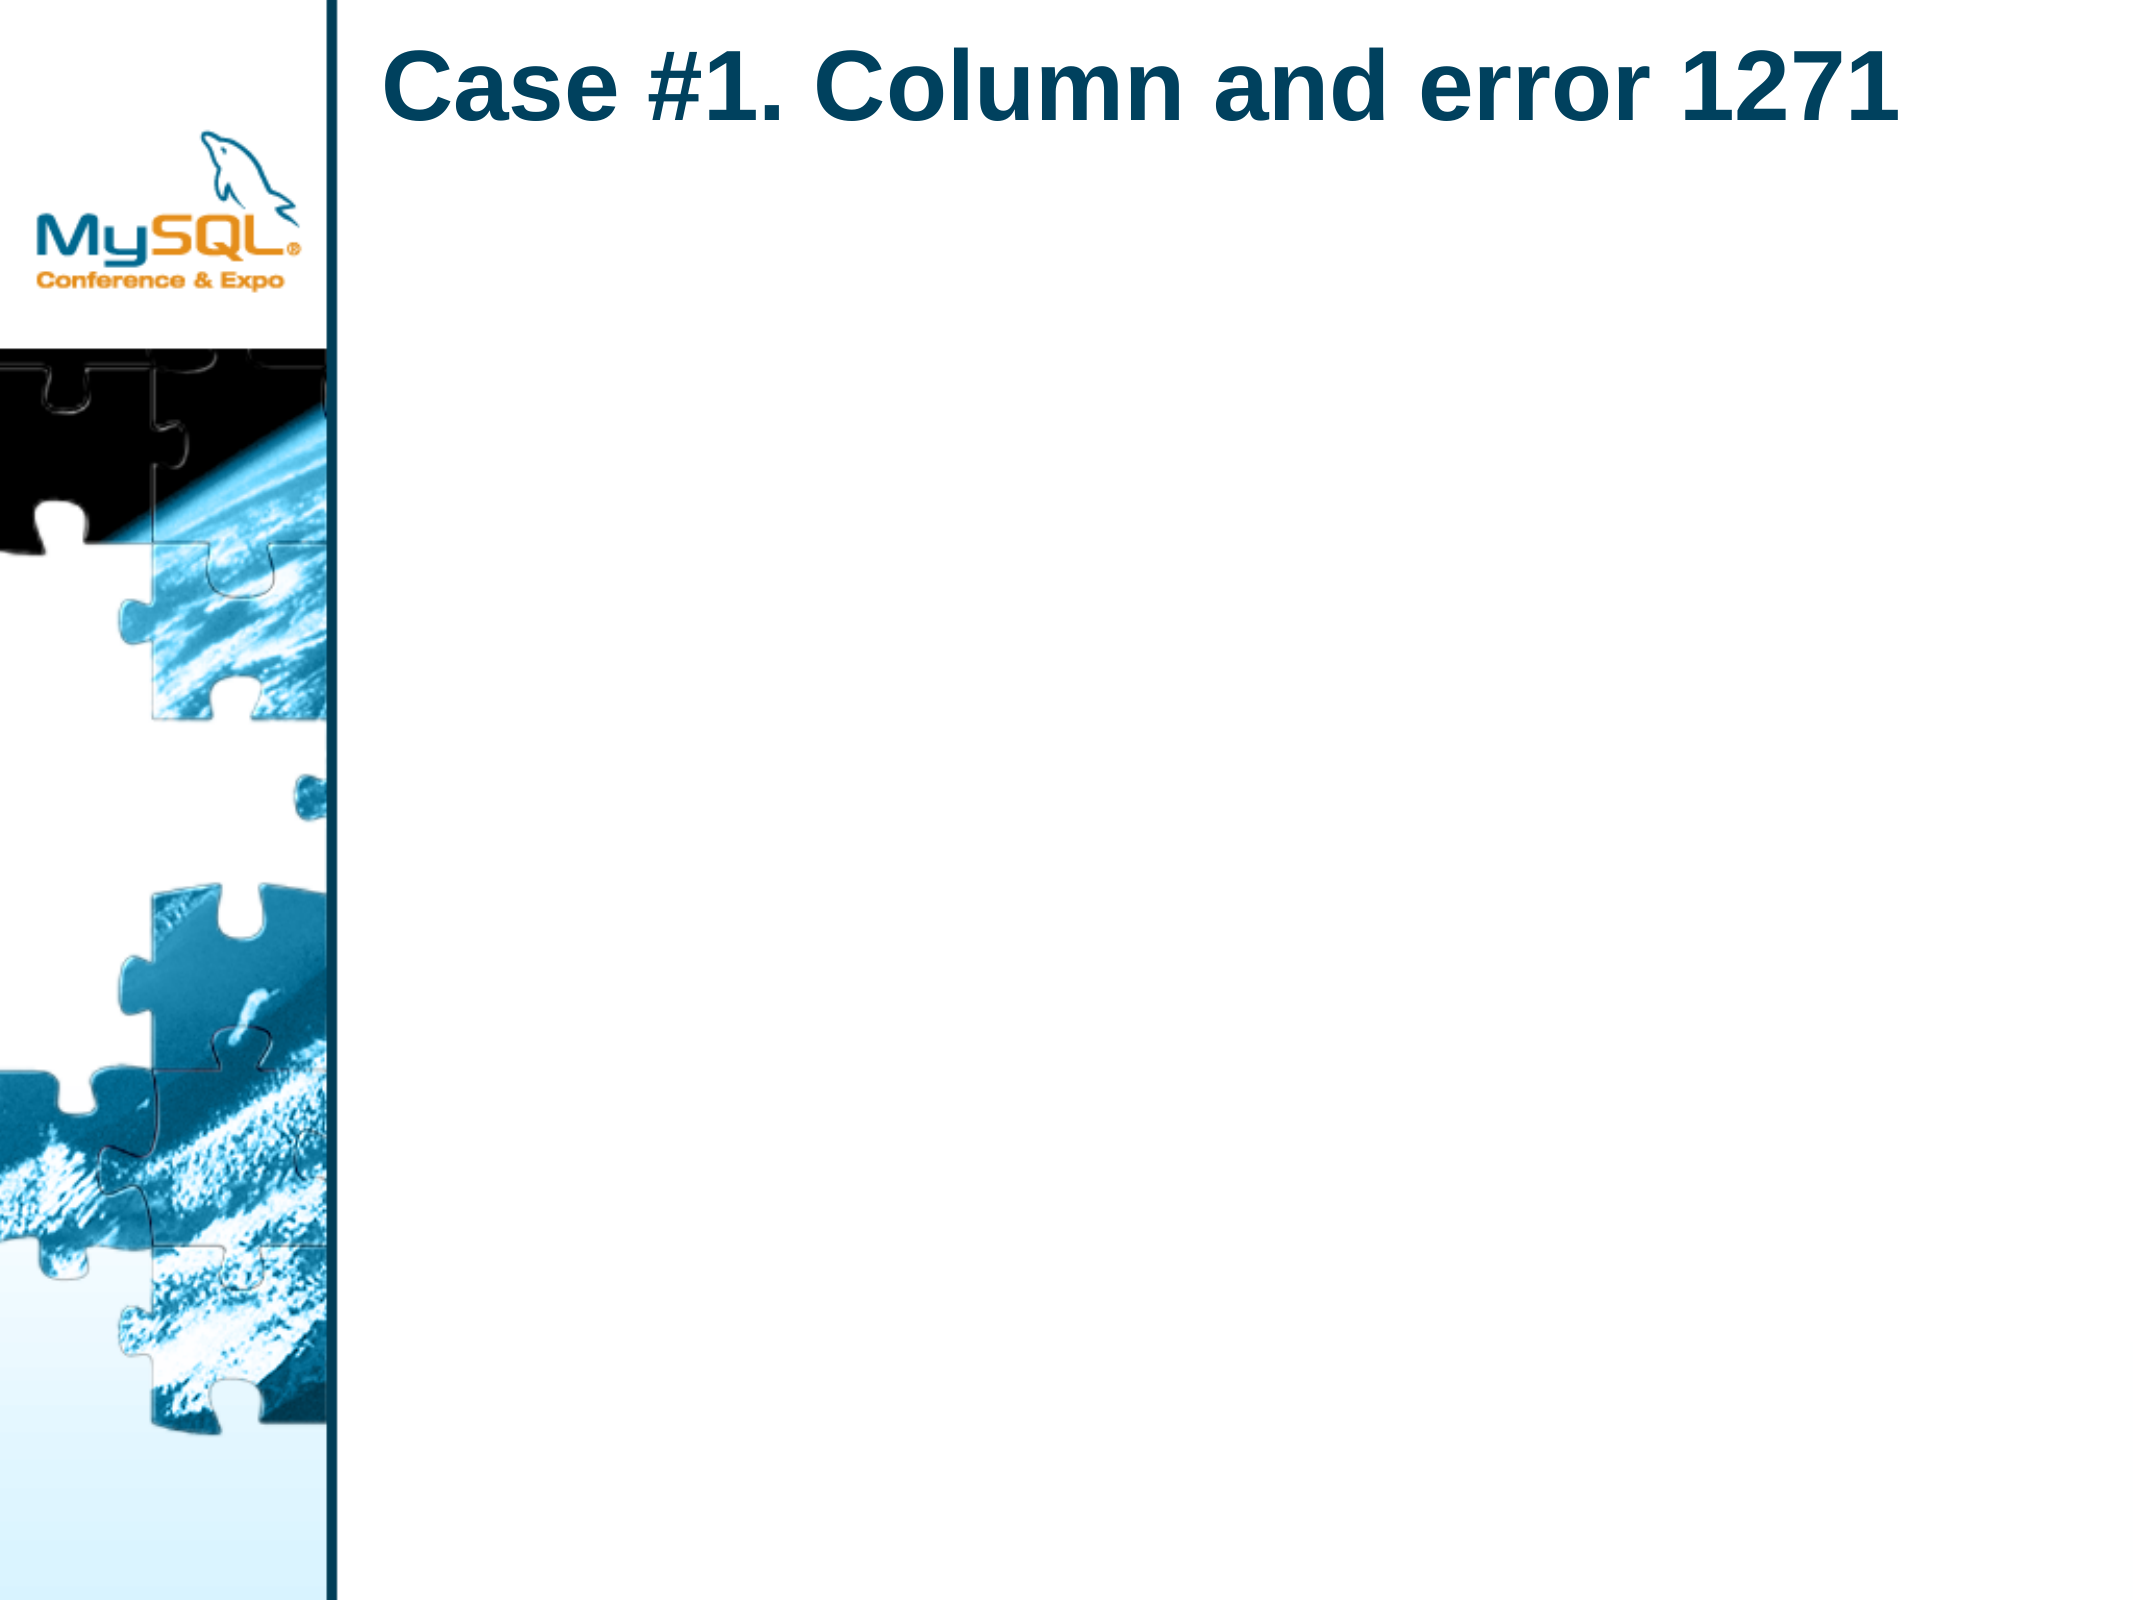

# Case #1. Column and error 1271